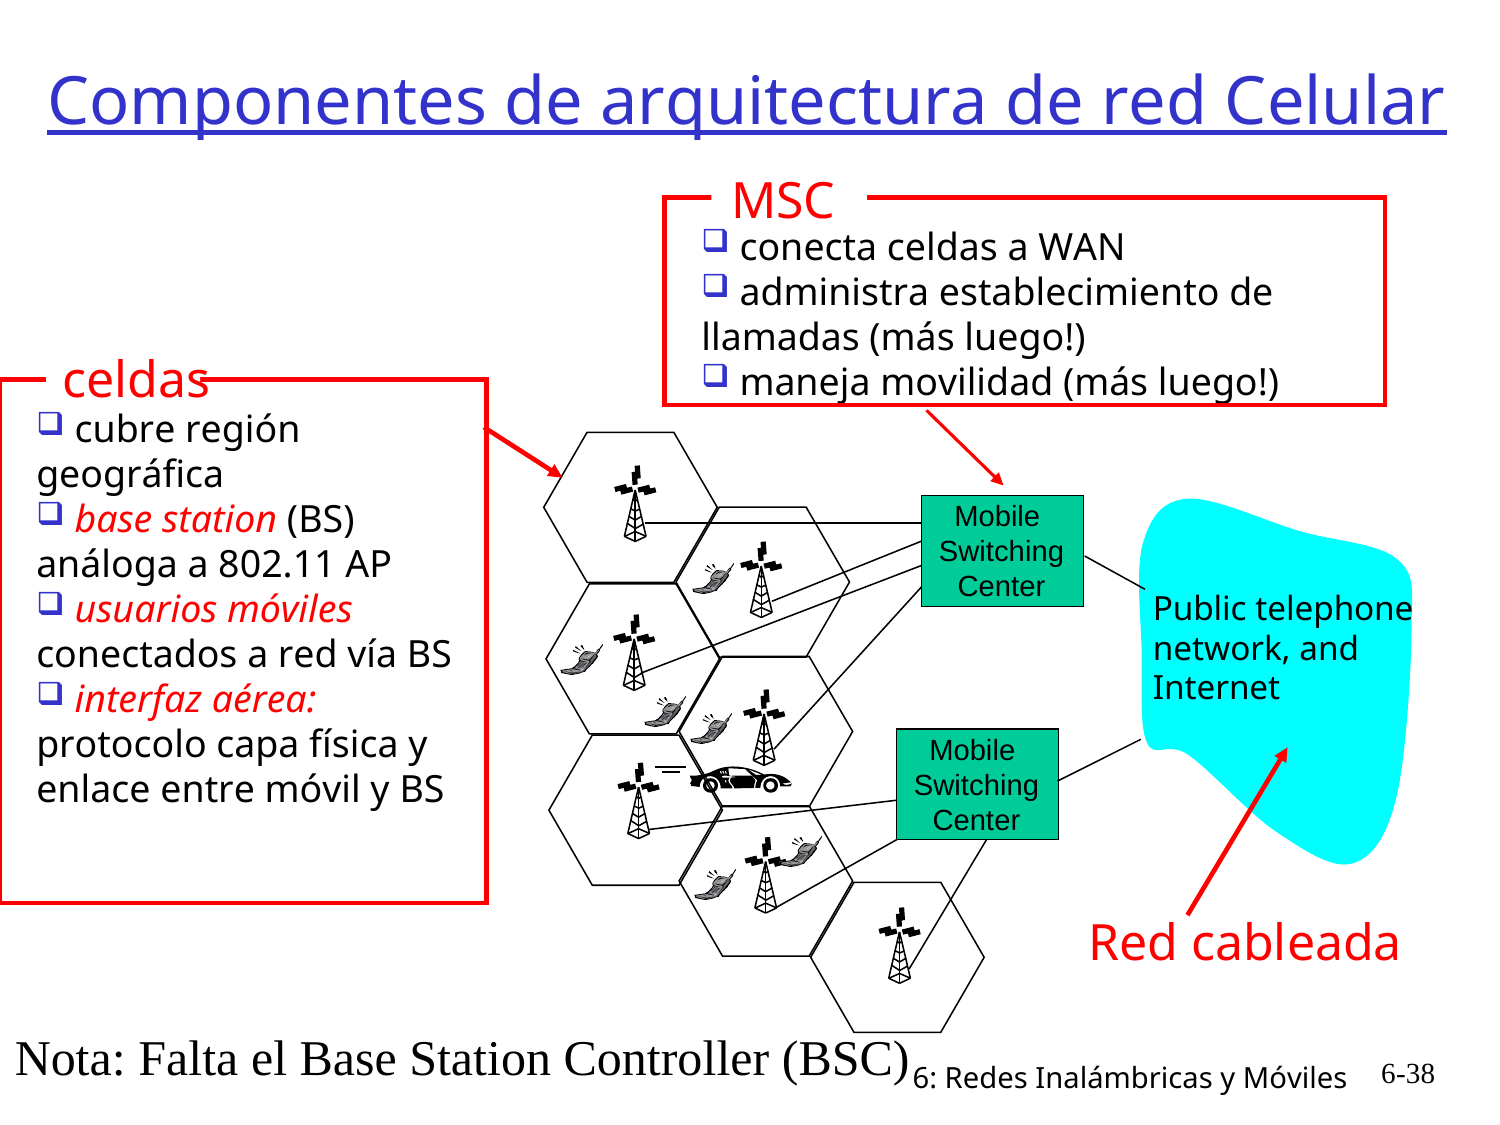

Componentes de arquitectura de red Celular
MSC
 conecta celdas a WAN
 administra establecimiento de
llamadas (más luego!)
 maneja movilidad (más luego!)
celdas
 cubre región geográfica
 base station (BS) análoga a 802.11 AP
 usuarios móviles conectados a red vía BS
 interfaz aérea: protocolo capa física y enlace entre móvil y BS
Mobile
Switching
Center
Public telephone
network, and
Internet
Mobile
Switching
Center
Red cableada
Nota: Falta el Base Station Controller (BSC)
38